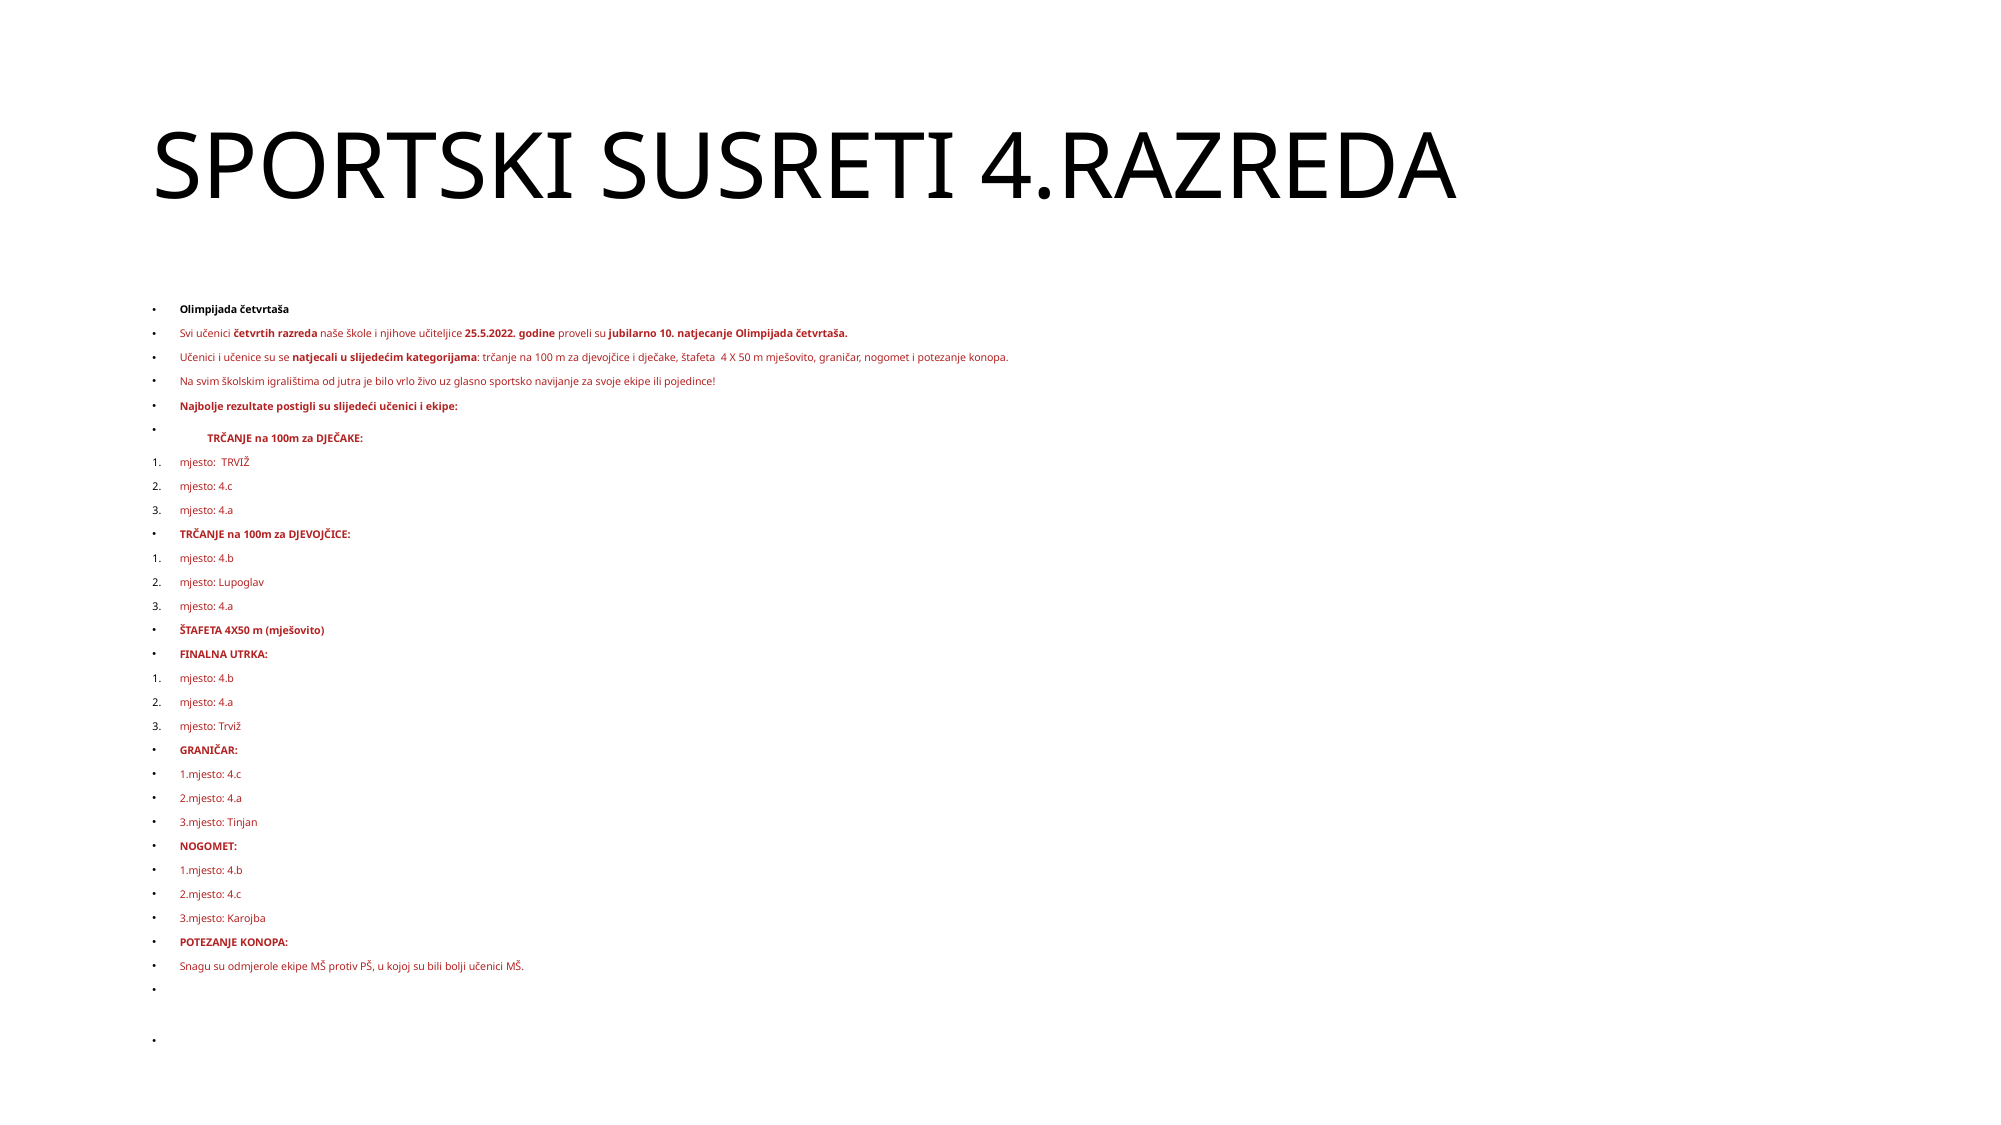

# SPORTSKI SUSRETI 4.RAZREDA
Olimpijada četvrtaša
Svi učenici četvrtih razreda naše škole i njihove učiteljice 25.5.2022. godine proveli su jubilarno 10. natjecanje Olimpijada četvrtaša.
Učenici i učenice su se natjecali u slijedećim kategorijama: trčanje na 100 m za djevojčice i dječake, štafeta  4 X 50 m mješovito, graničar, nogomet i potezanje konopa.
Na svim školskim igralištima od jutra je bilo vrlo živo uz glasno sportsko navijanje za svoje ekipe ili pojedince!
Najbolje rezultate postigli su slijedeći učenici i ekipe:
TRČANJE na 100m za DJEČAKE:
mjesto:  TRVIŽ
mjesto: 4.c
mjesto: 4.a
TRČANJE na 100m za DJEVOJČICE:
mjesto: 4.b
mjesto: Lupoglav
mjesto: 4.a
ŠTAFETA 4X50 m (mješovito)
FINALNA UTRKA:
mjesto: 4.b
mjesto: 4.a
mjesto: Trviž
GRANIČAR:
1.mjesto: 4.c
2.mjesto: 4.a
3.mjesto: Tinjan
NOGOMET:
1.mjesto: 4.b
2.mjesto: 4.c
3.mjesto: Karojba
POTEZANJE KONOPA:
Snagu su odmjerole ekipe MŠ protiv PŠ, u kojoj su bili bolji učenici MŠ.